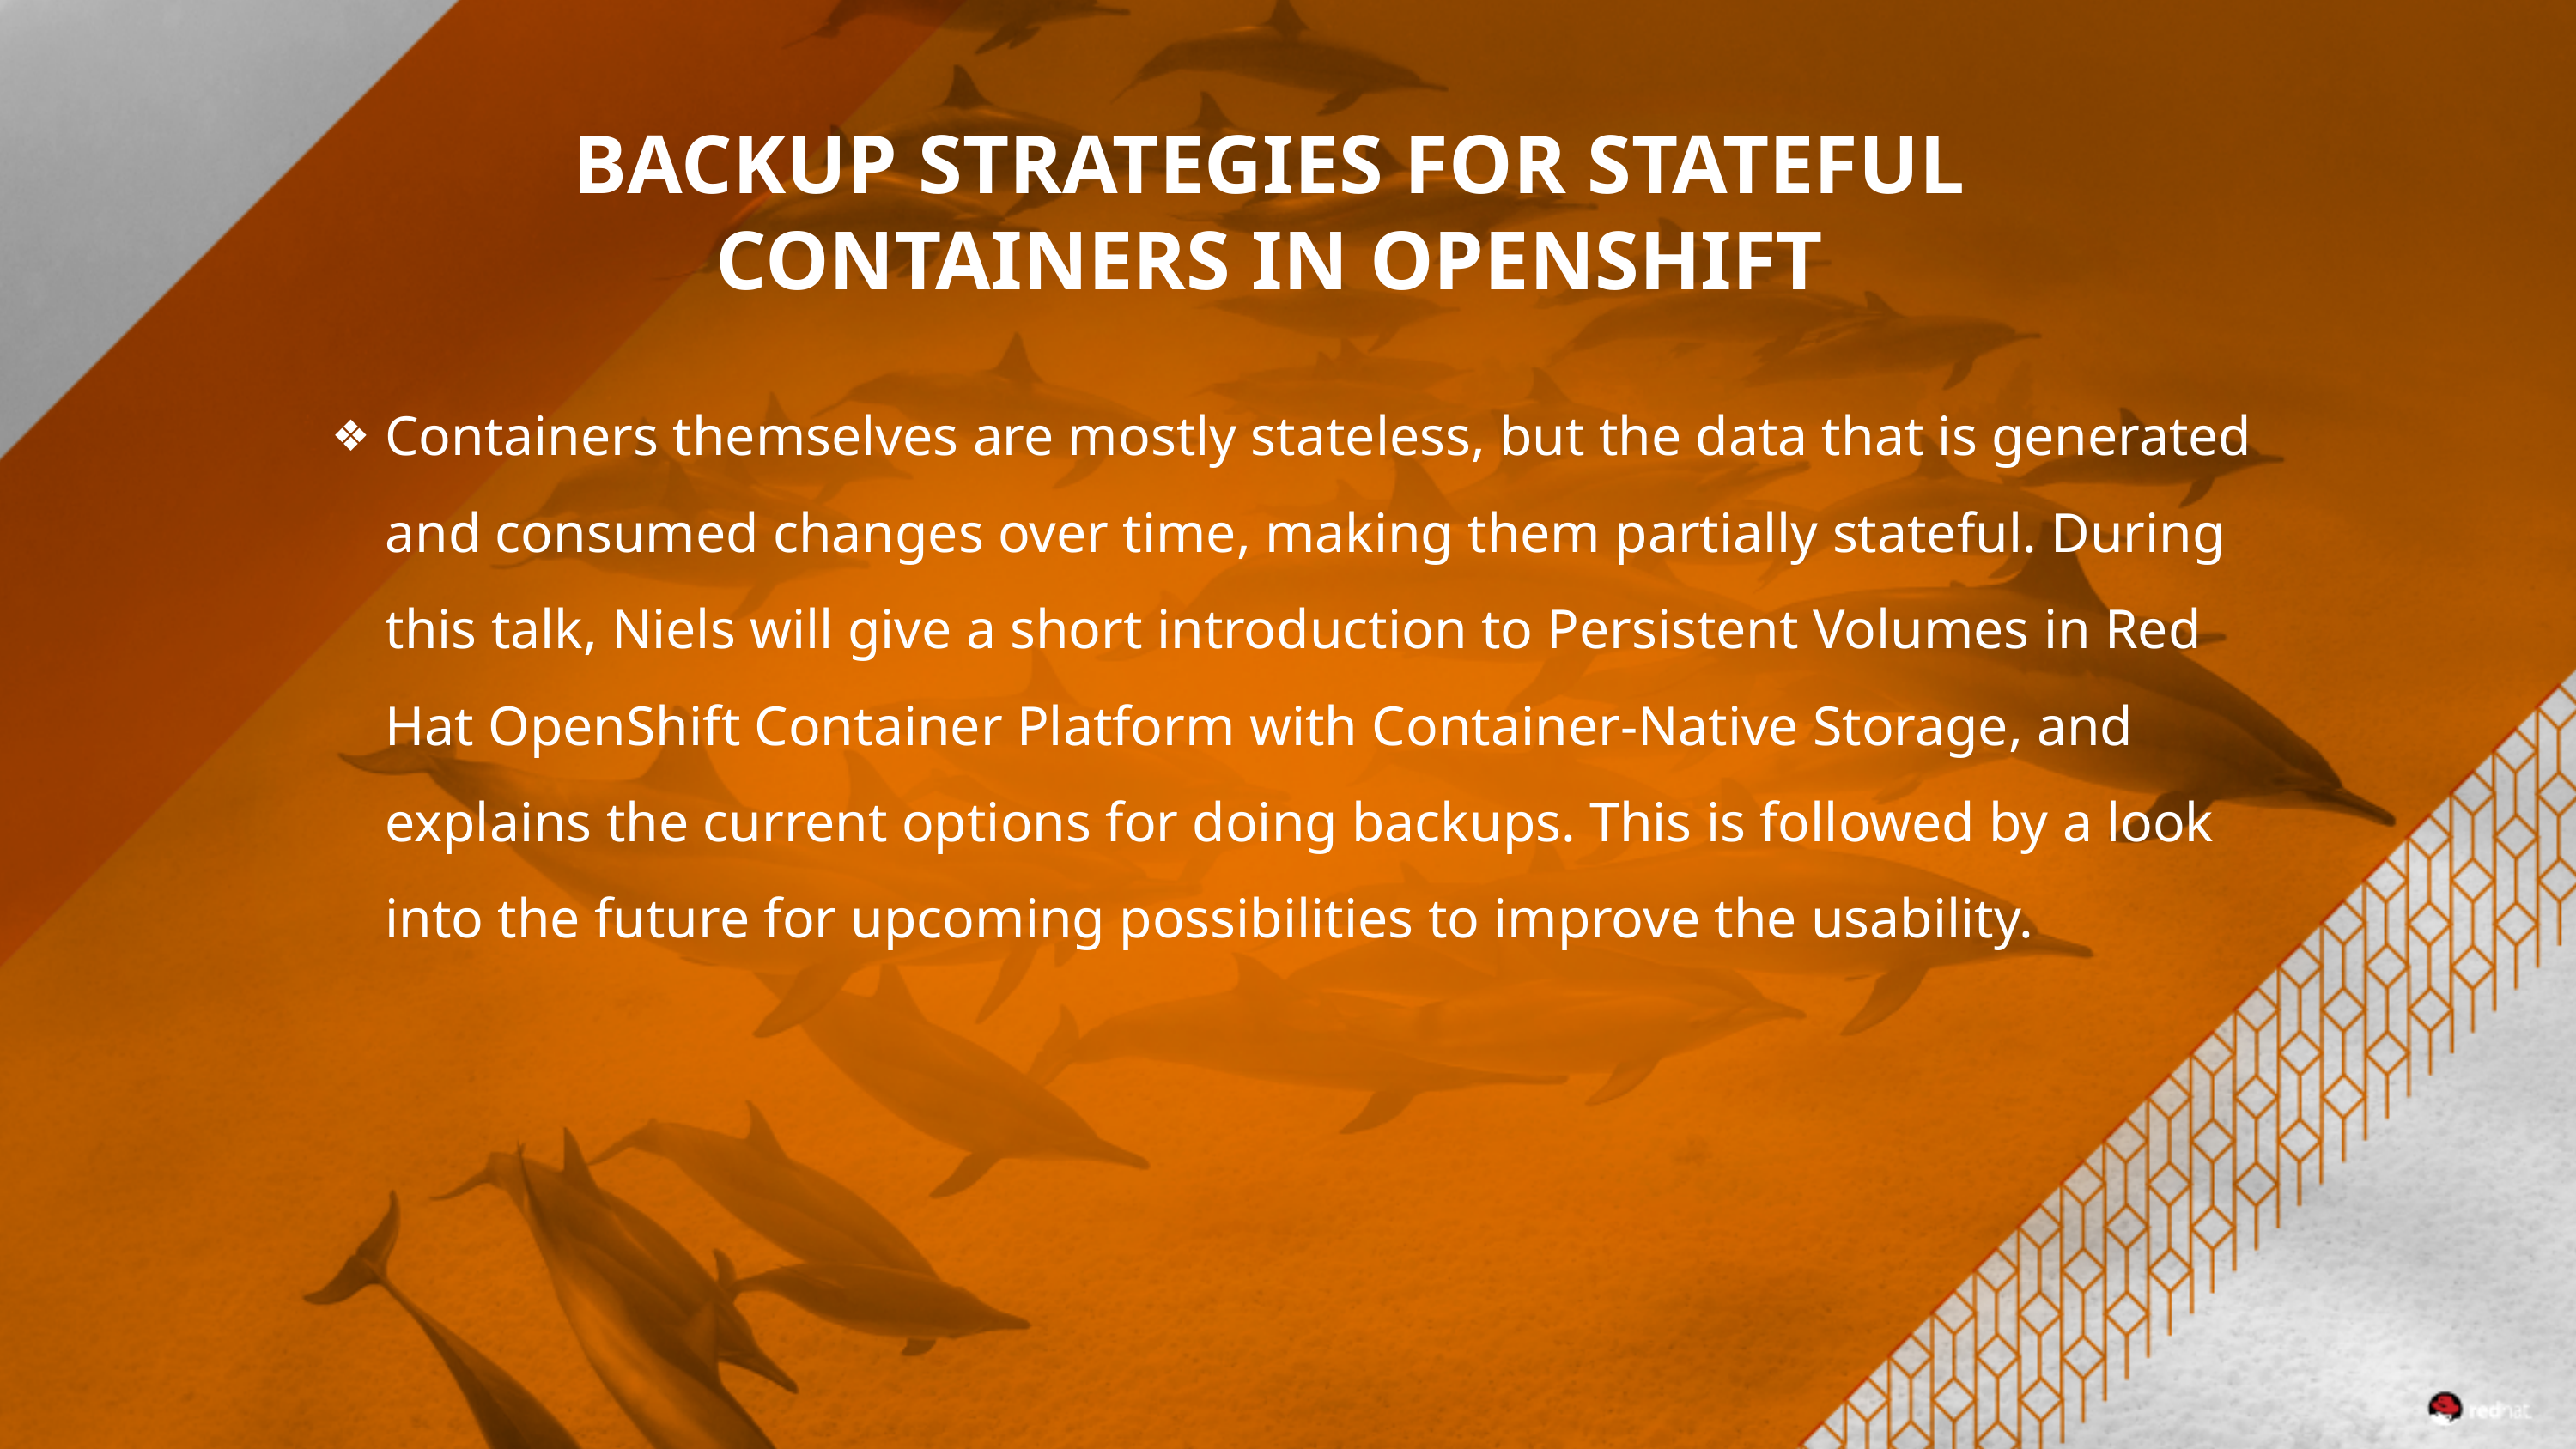

BACKUP STRATEGIES FOR STATEFUL CONTAINERS IN OPENSHIFT
Containers themselves are mostly stateless, but the data that is generated and consumed changes over time, making them partially stateful. During this talk, Niels will give a short introduction to Persistent Volumes in Red Hat OpenShift Container Platform with Container-Native Storage, and explains the current options for doing backups. This is followed by a look into the future for upcoming possibilities to improve the usability.